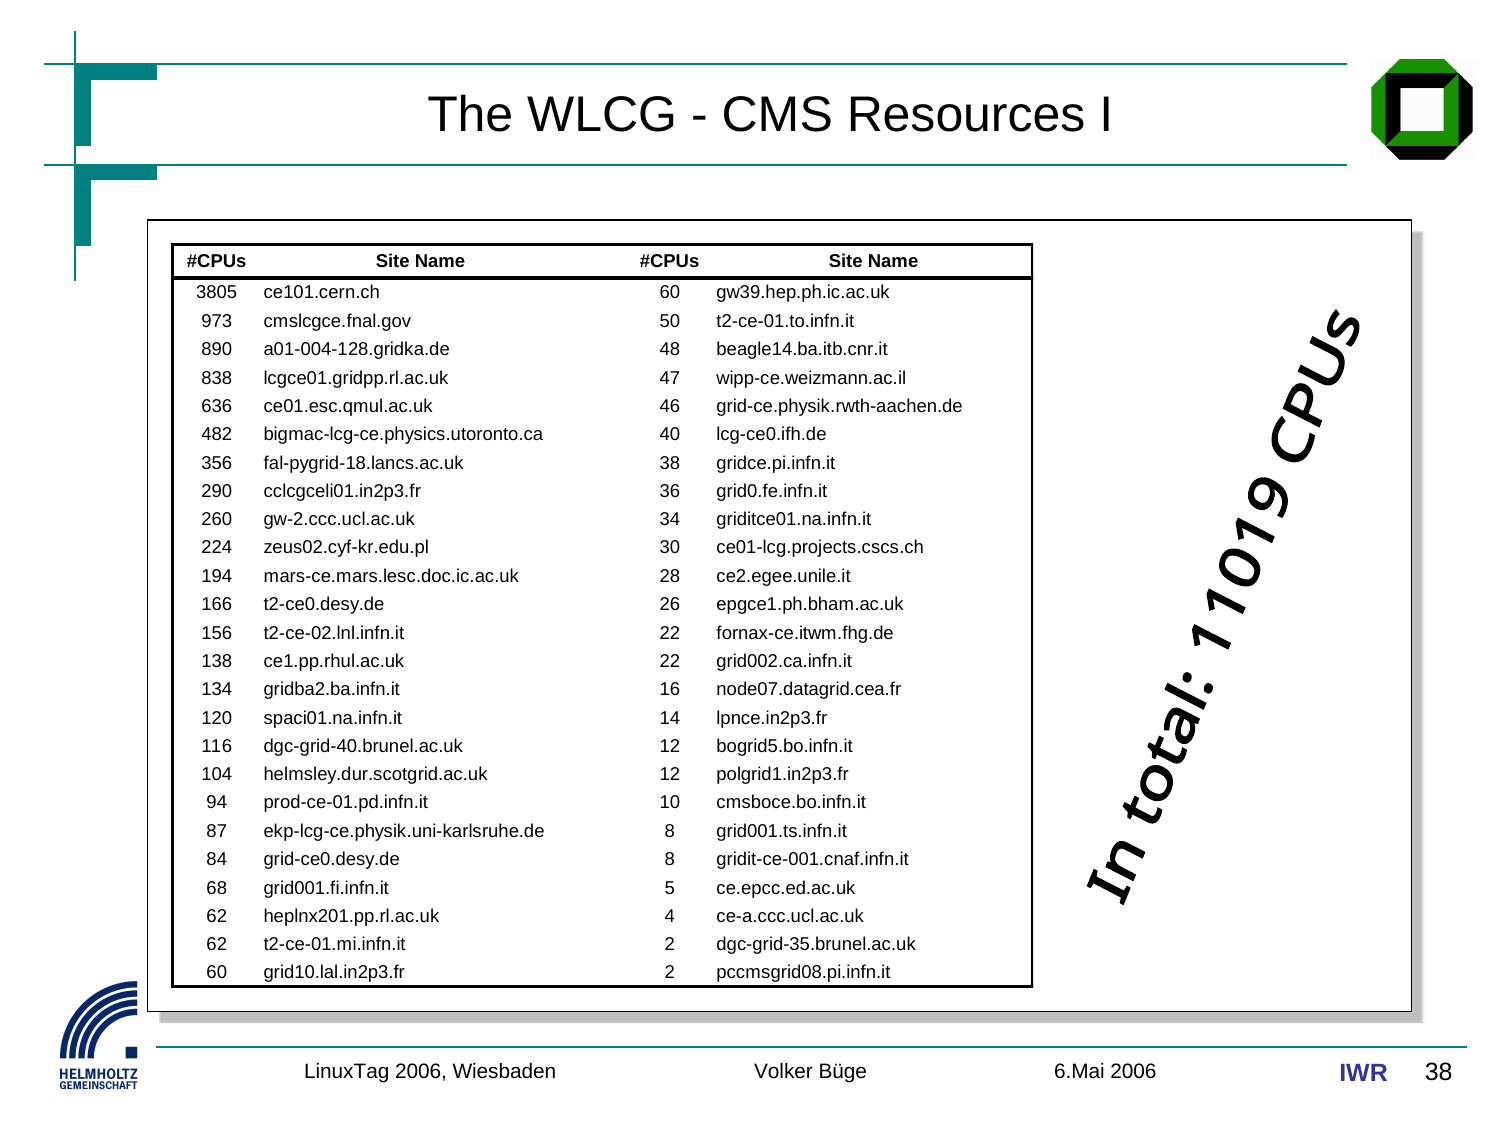

# The WLCG - CMS Resources I
In total: 11019 CPUs
38